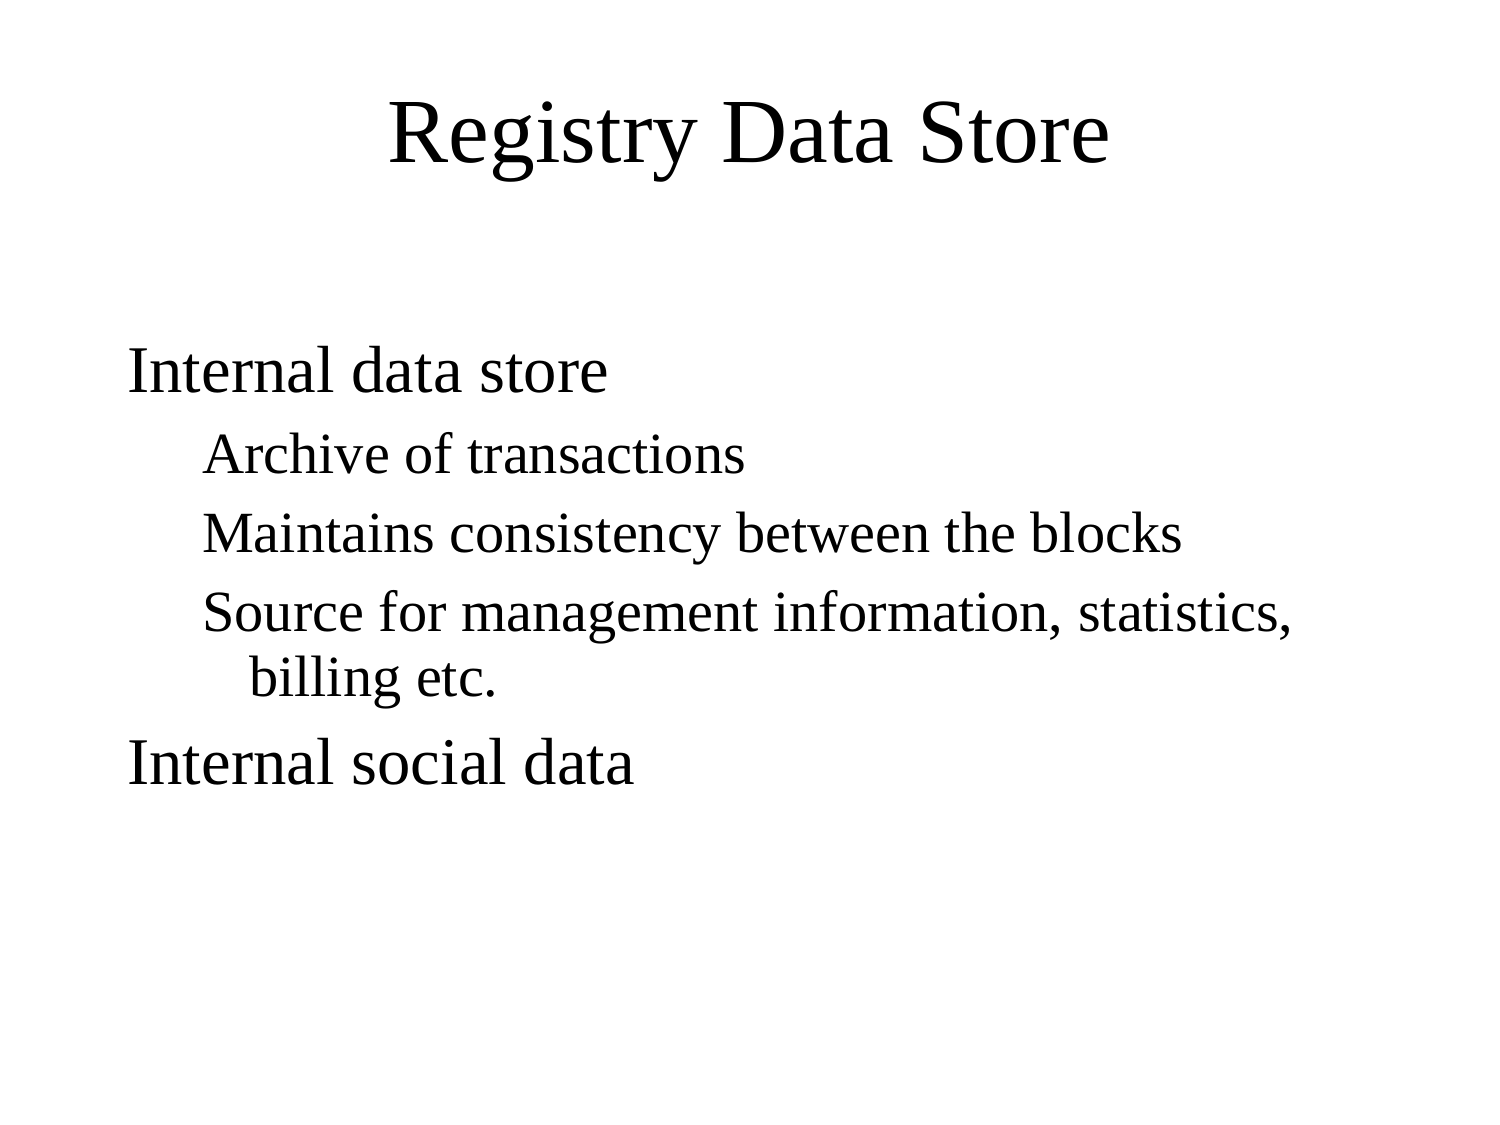

# Registry Data Store
Internal data store
Archive of transactions
Maintains consistency between the blocks
Source for management information, statistics, billing etc.
Internal social data